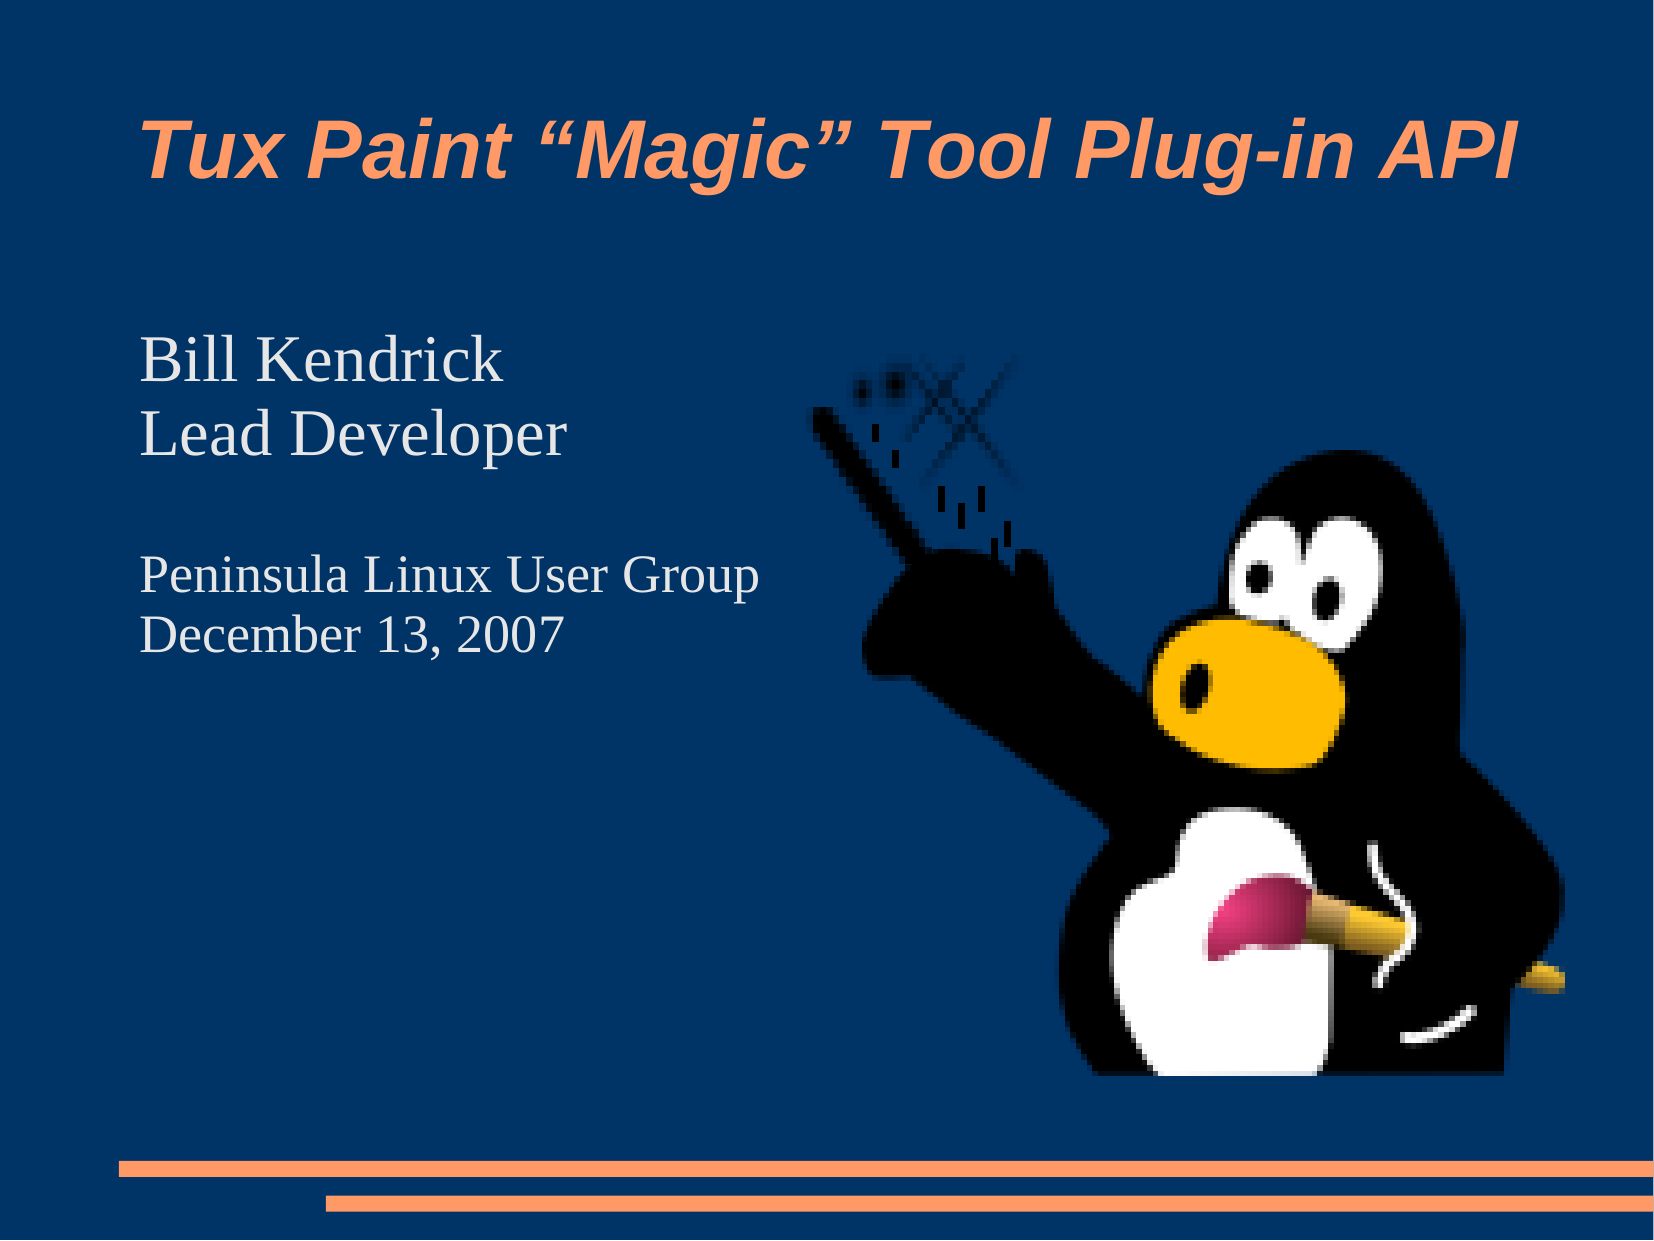

# Tux Paint “Magic” Tool Plug-in API
Bill Kendrick
Lead Developer
Peninsula Linux User Group
December 13, 2007